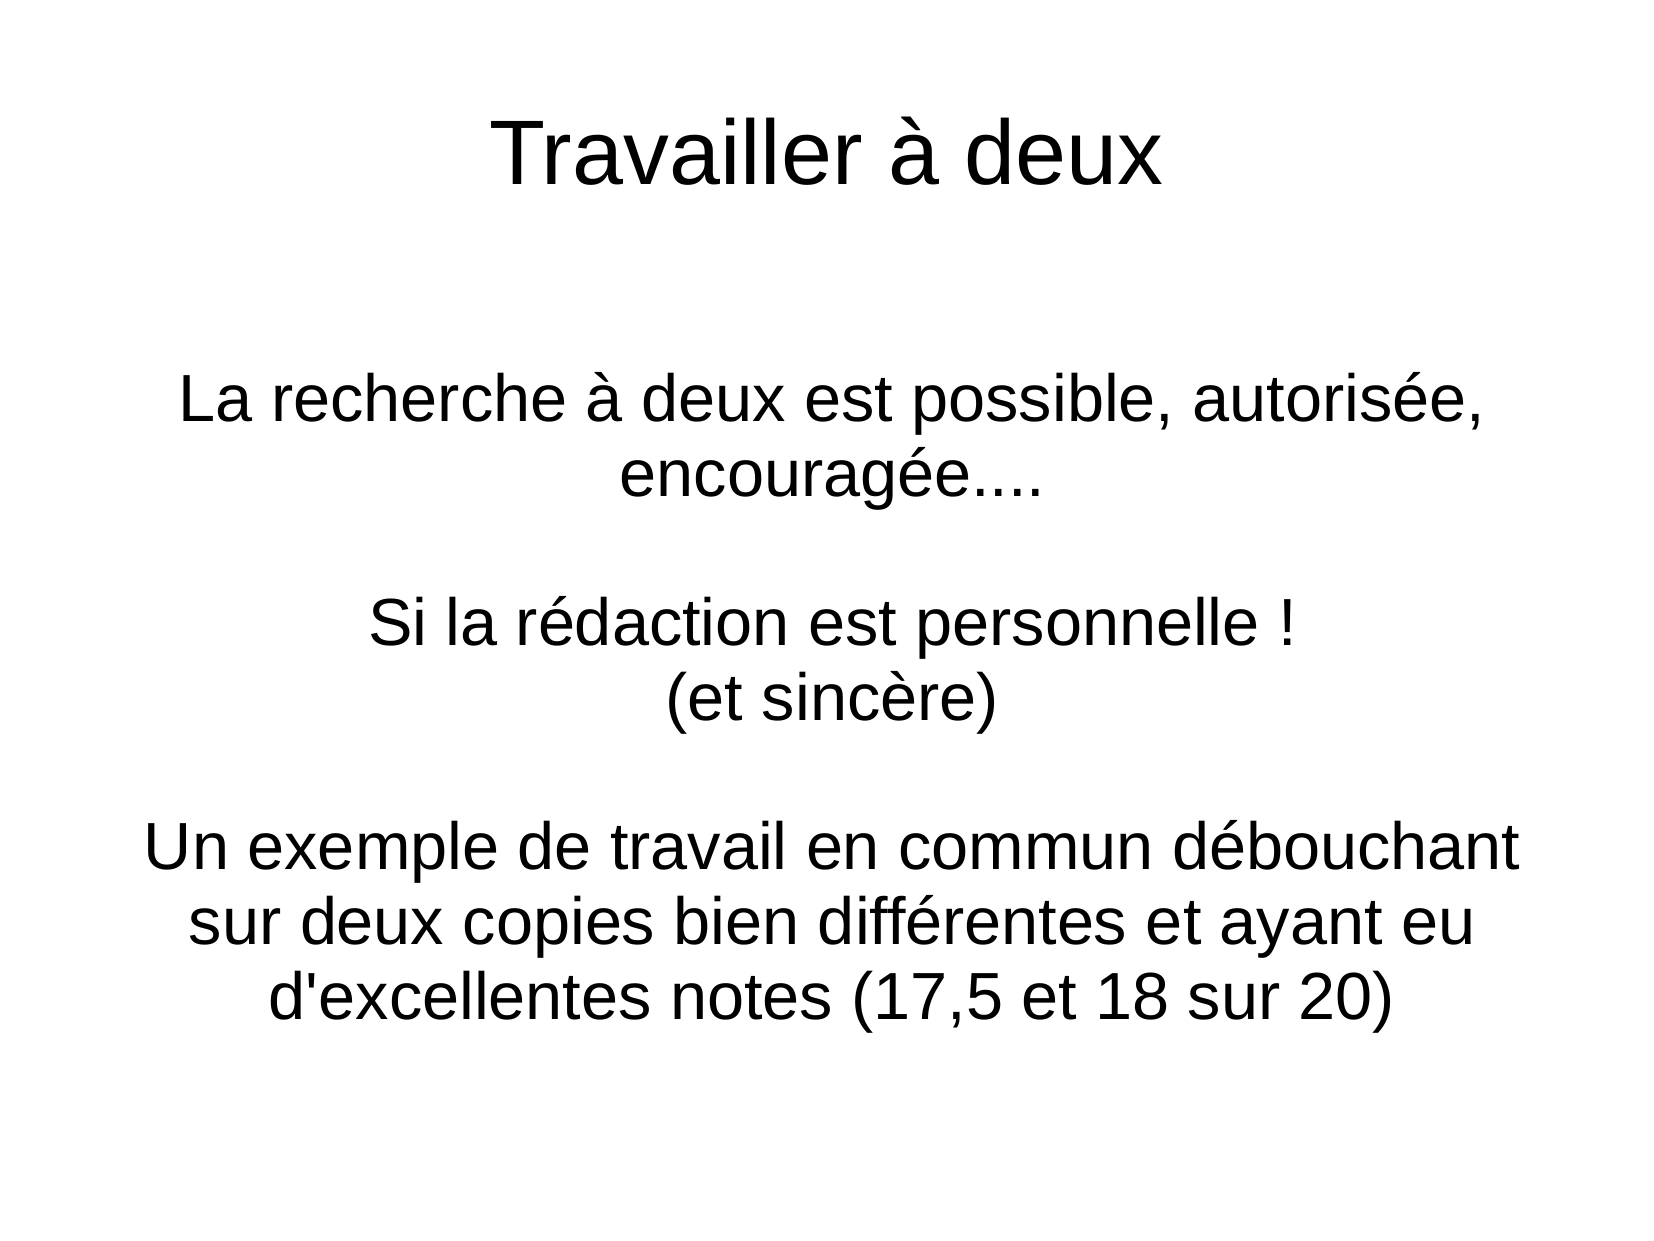

# Travailler à deux
La recherche à deux est possible, autorisée, encouragée....
Si la rédaction est personnelle !
(et sincère)
Un exemple de travail en commun débouchant sur deux copies bien différentes et ayant eu d'excellentes notes (17,5 et 18 sur 20)